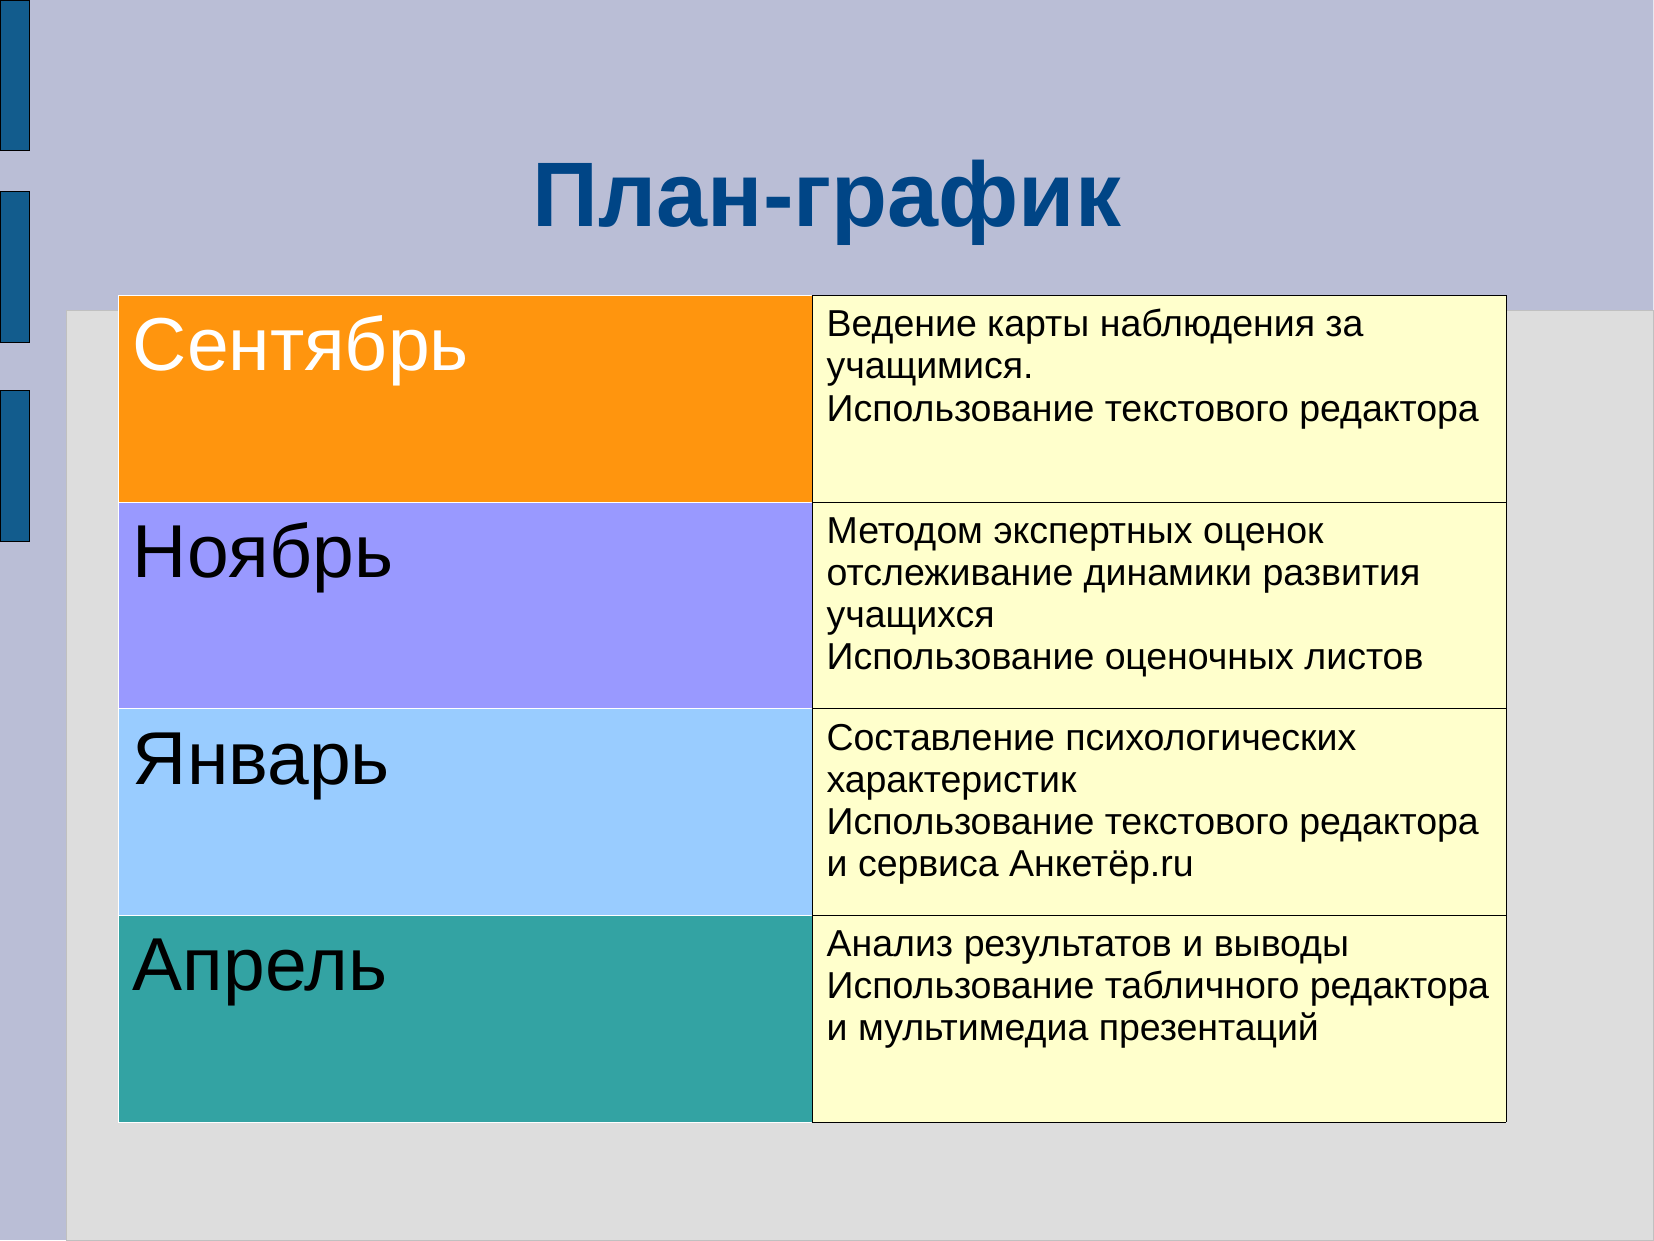

# План-график
| Сентябрь | Ведение карты наблюдения за учащимися. Использование текстового редактора |
| --- | --- |
| Ноябрь | Методом экспертных оценок отслеживание динамики развития учащихся Использование оценочных листов |
| Январь | Составление психологических характеристик Использование текстового редактора и сервиса Анкетёр.ru |
| Апрель | Анализ результатов и выводы Использование табличного редактора и мультимедиа презентаций |